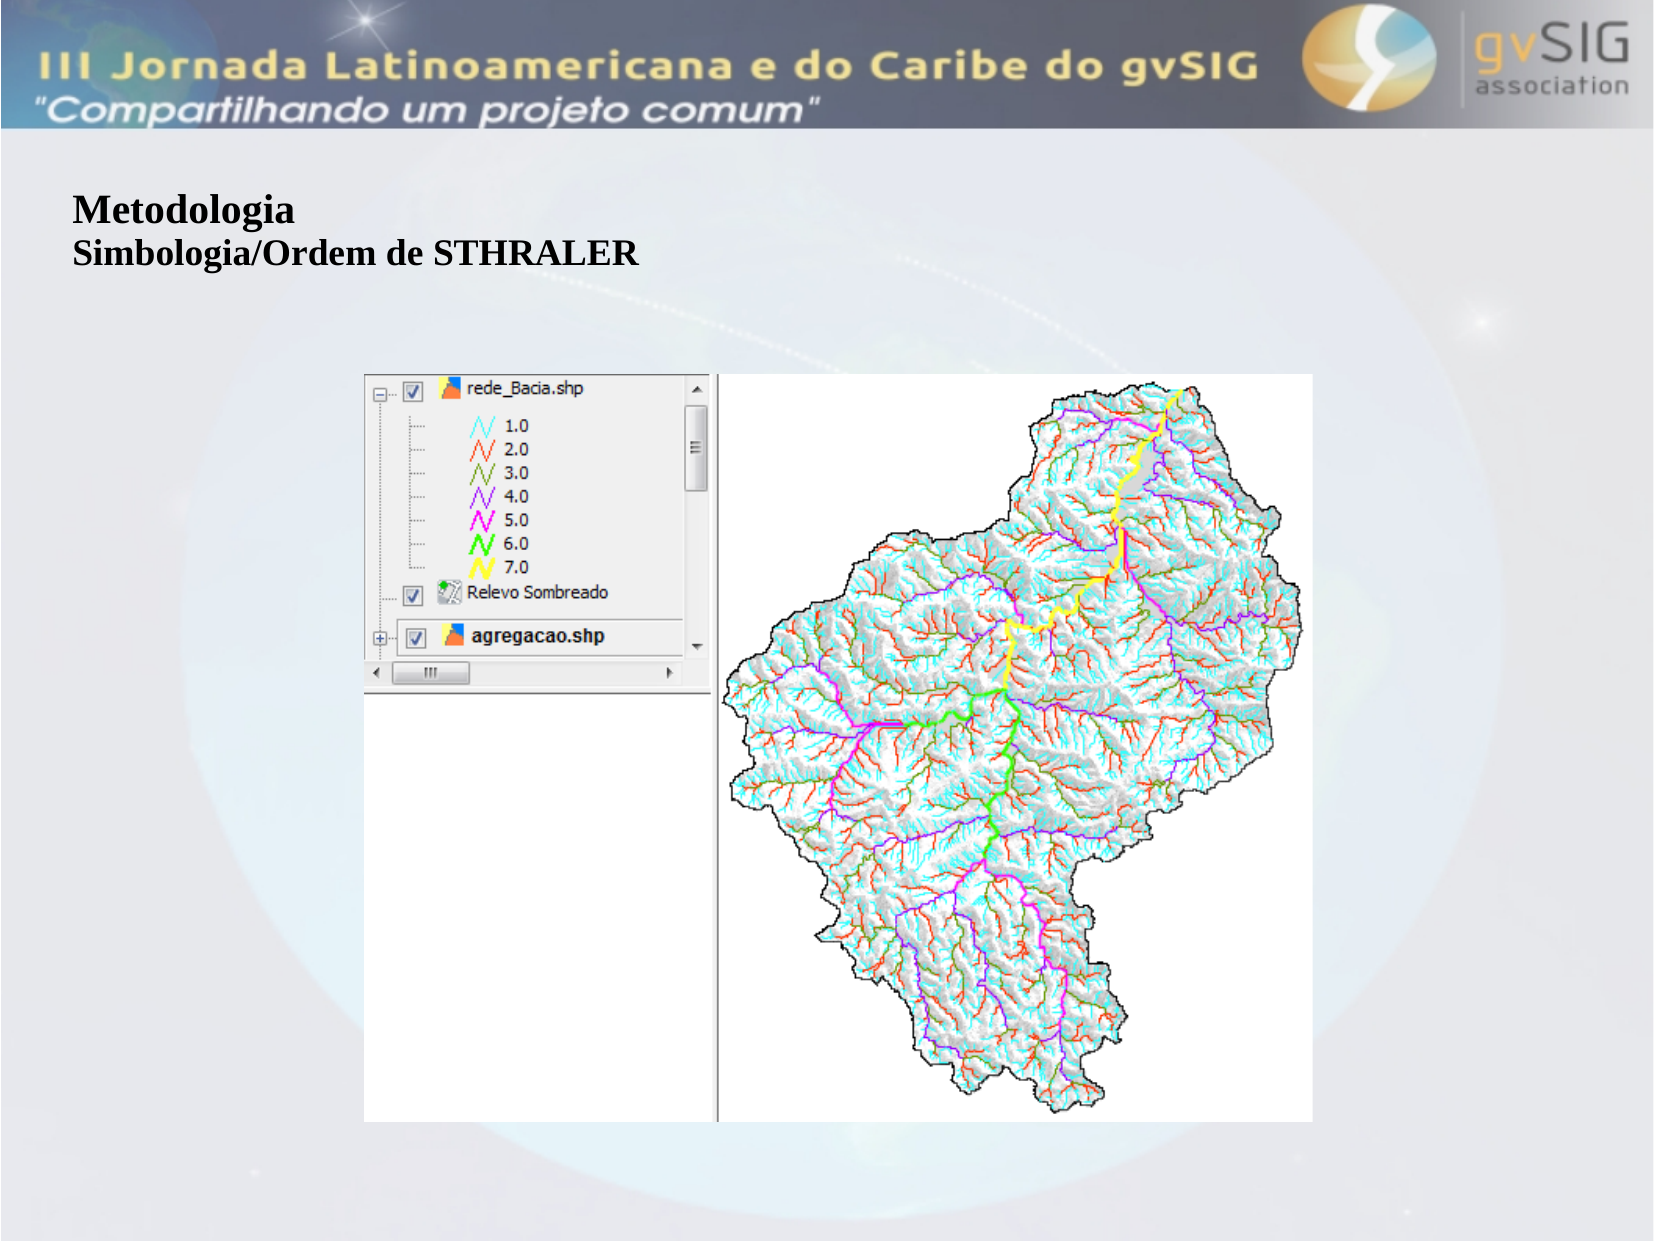

| Metodologia Simbologia/Ordem de STHRALER |
| --- |